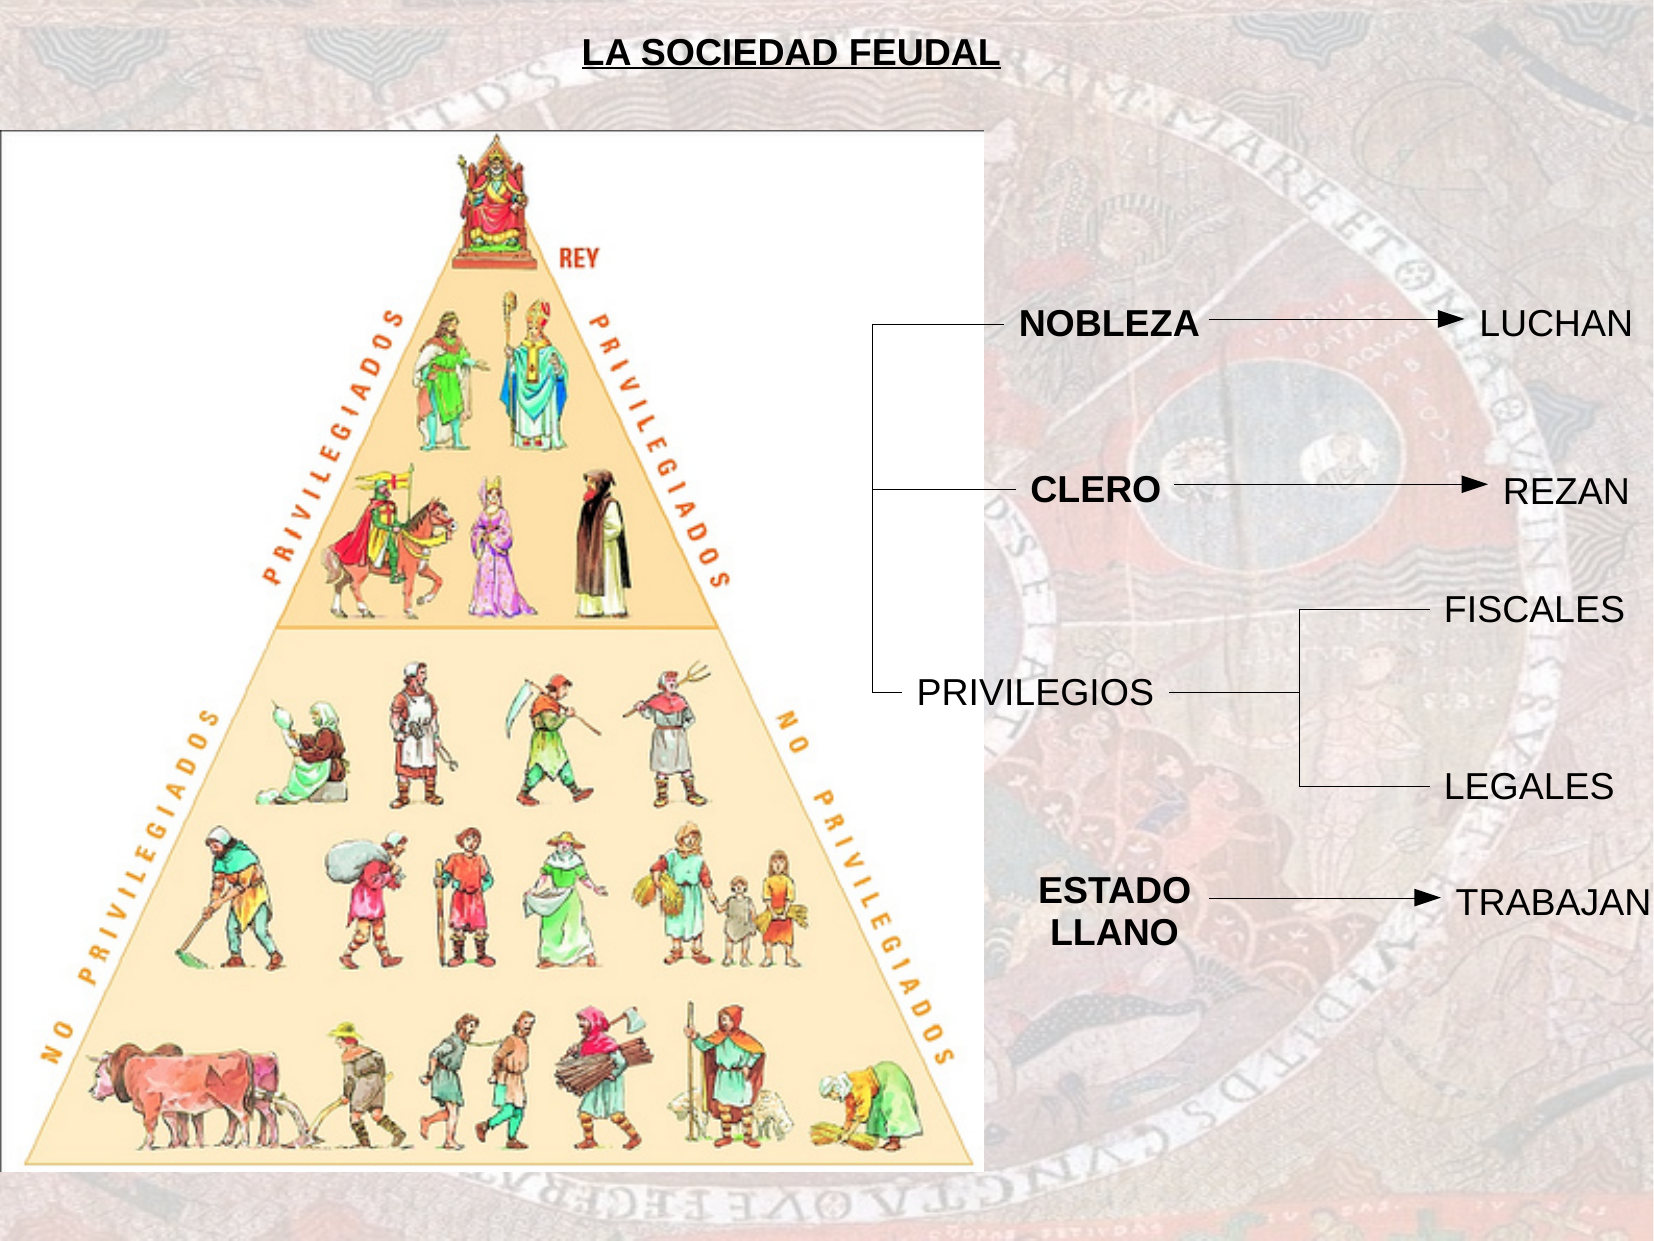

LA SOCIEDAD FEUDAL
NOBLEZA
LUCHAN
CLERO
REZAN
FISCALES
PRIVILEGIOS
LEGALES
ESTADO
LLANO
TRABAJAN